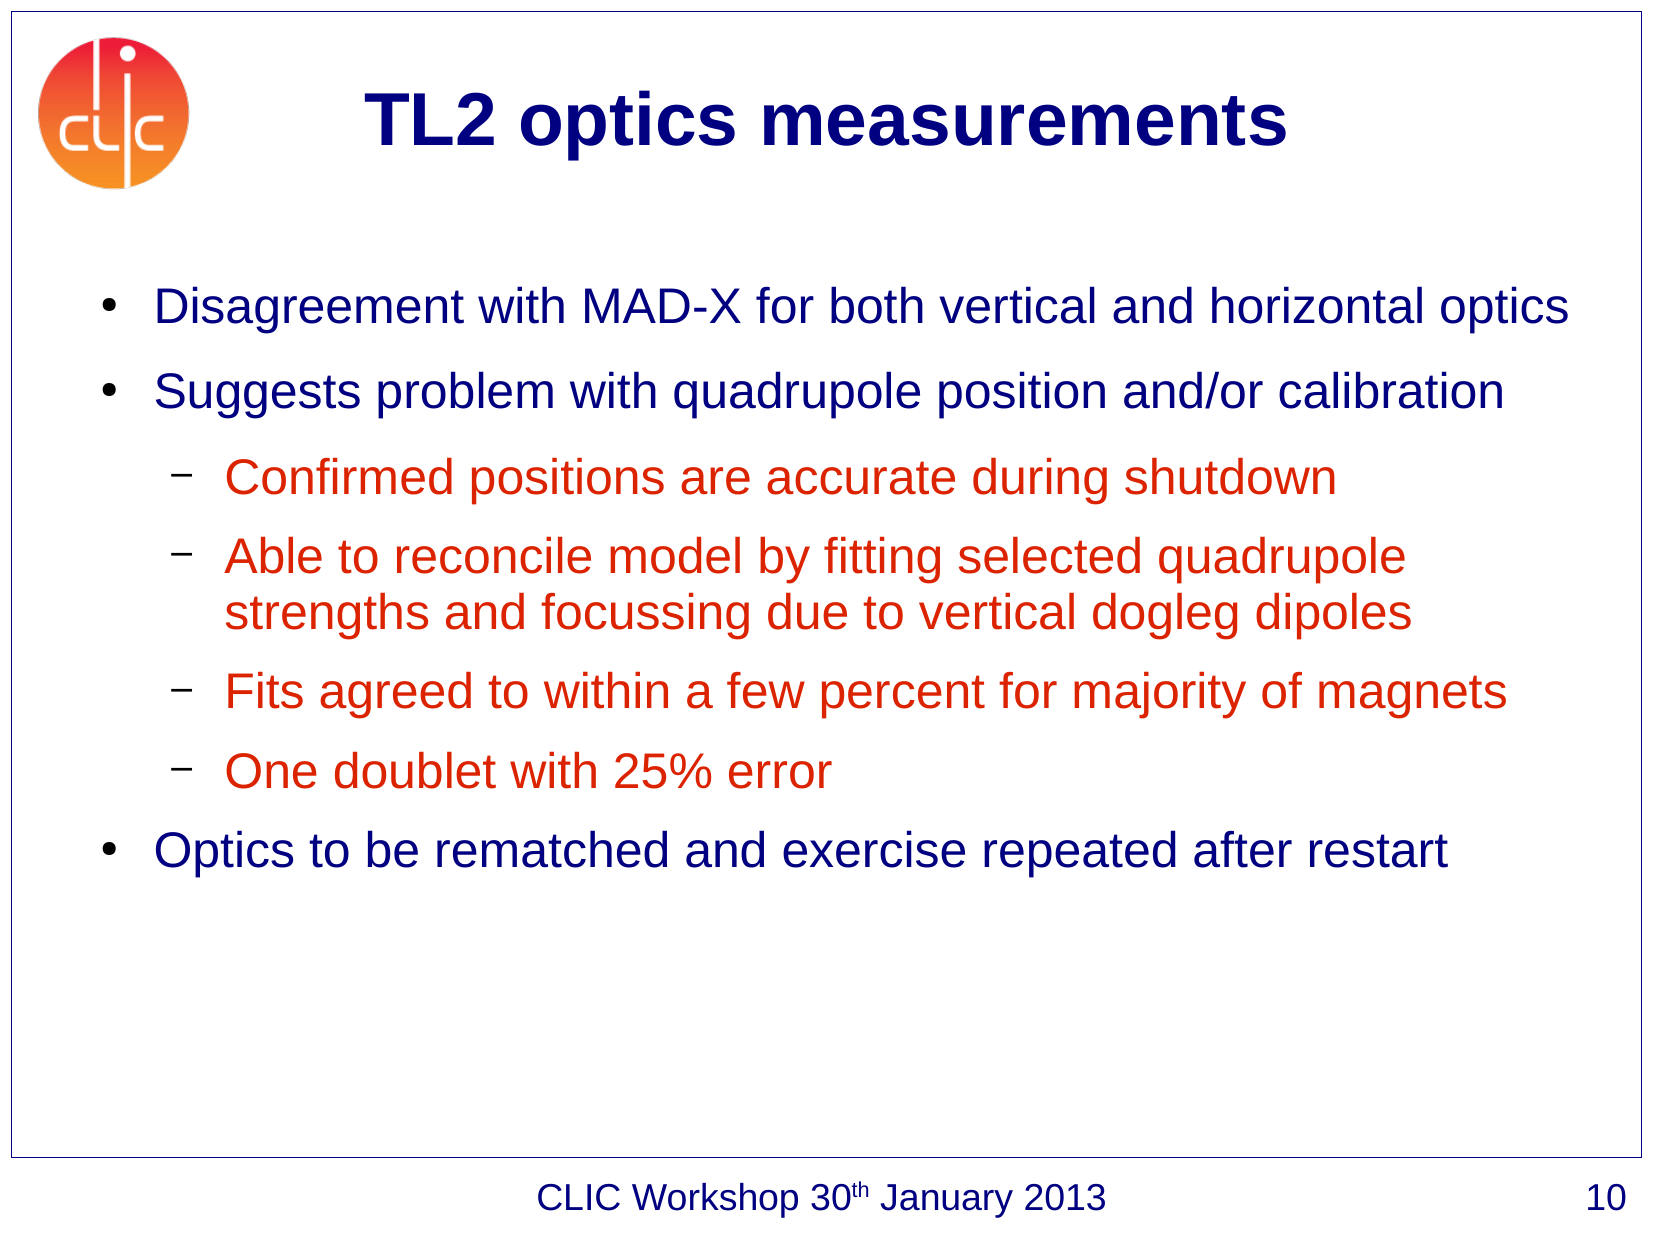

# TL2 optics measurements
Disagreement with MAD-X for both vertical and horizontal optics
Suggests problem with quadrupole position and/or calibration
Confirmed positions are accurate during shutdown
Able to reconcile model by fitting selected quadrupole strengths and focussing due to vertical dogleg dipoles
Fits agreed to within a few percent for majority of magnets
One doublet with 25% error
Optics to be rematched and exercise repeated after restart
CLIC Workshop 30th January 2013
10